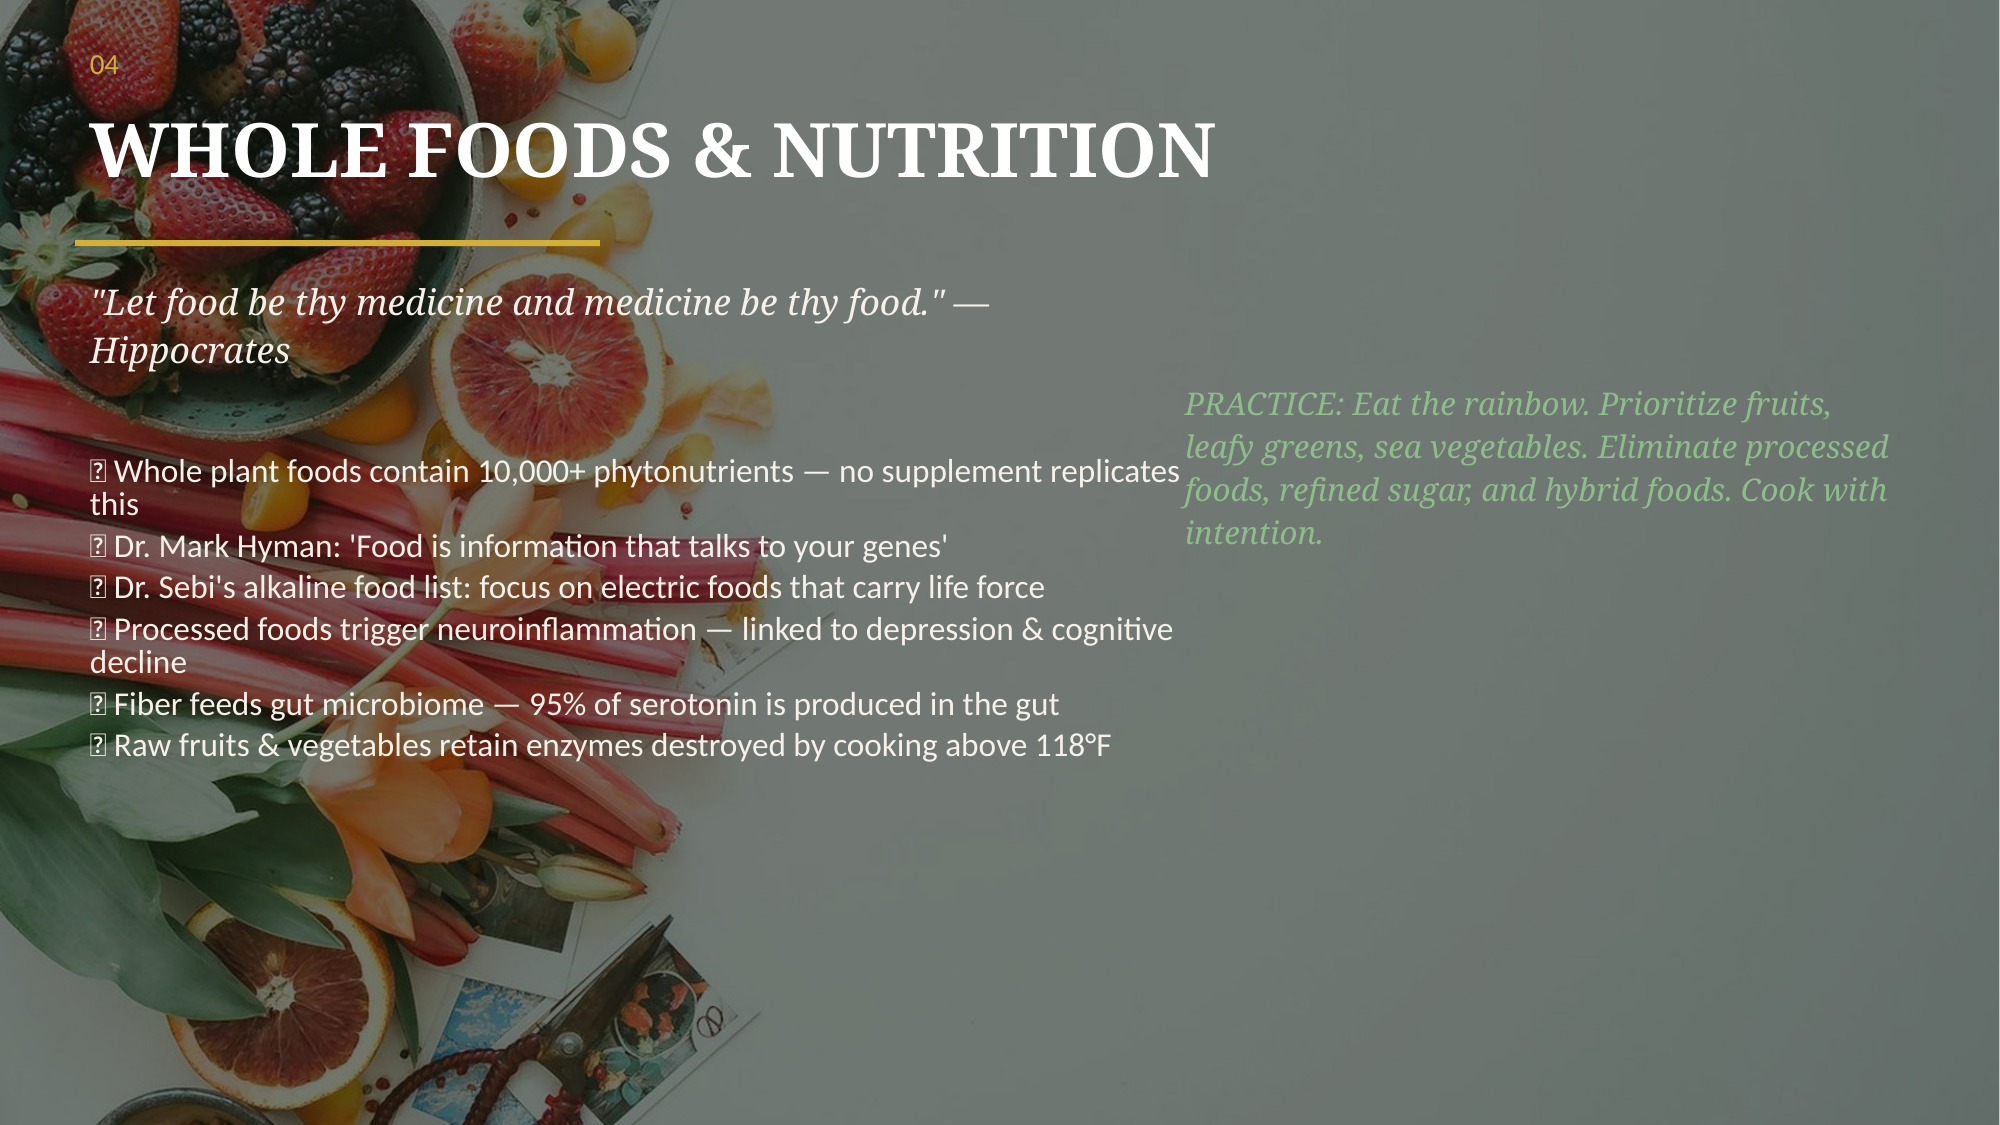

04
WHOLE FOODS & NUTRITION
"Let food be thy medicine and medicine be thy food." — Hippocrates
PRACTICE: Eat the rainbow. Prioritize fruits, leafy greens, sea vegetables. Eliminate processed foods, refined sugar, and hybrid foods. Cook with intention.
🥦 Whole plant foods contain 10,000+ phytonutrients — no supplement replicates this
🥦 Dr. Mark Hyman: 'Food is information that talks to your genes'
🥦 Dr. Sebi's alkaline food list: focus on electric foods that carry life force
🥦 Processed foods trigger neuroinflammation — linked to depression & cognitive decline
🥦 Fiber feeds gut microbiome — 95% of serotonin is produced in the gut
🥦 Raw fruits & vegetables retain enzymes destroyed by cooking above 118°F